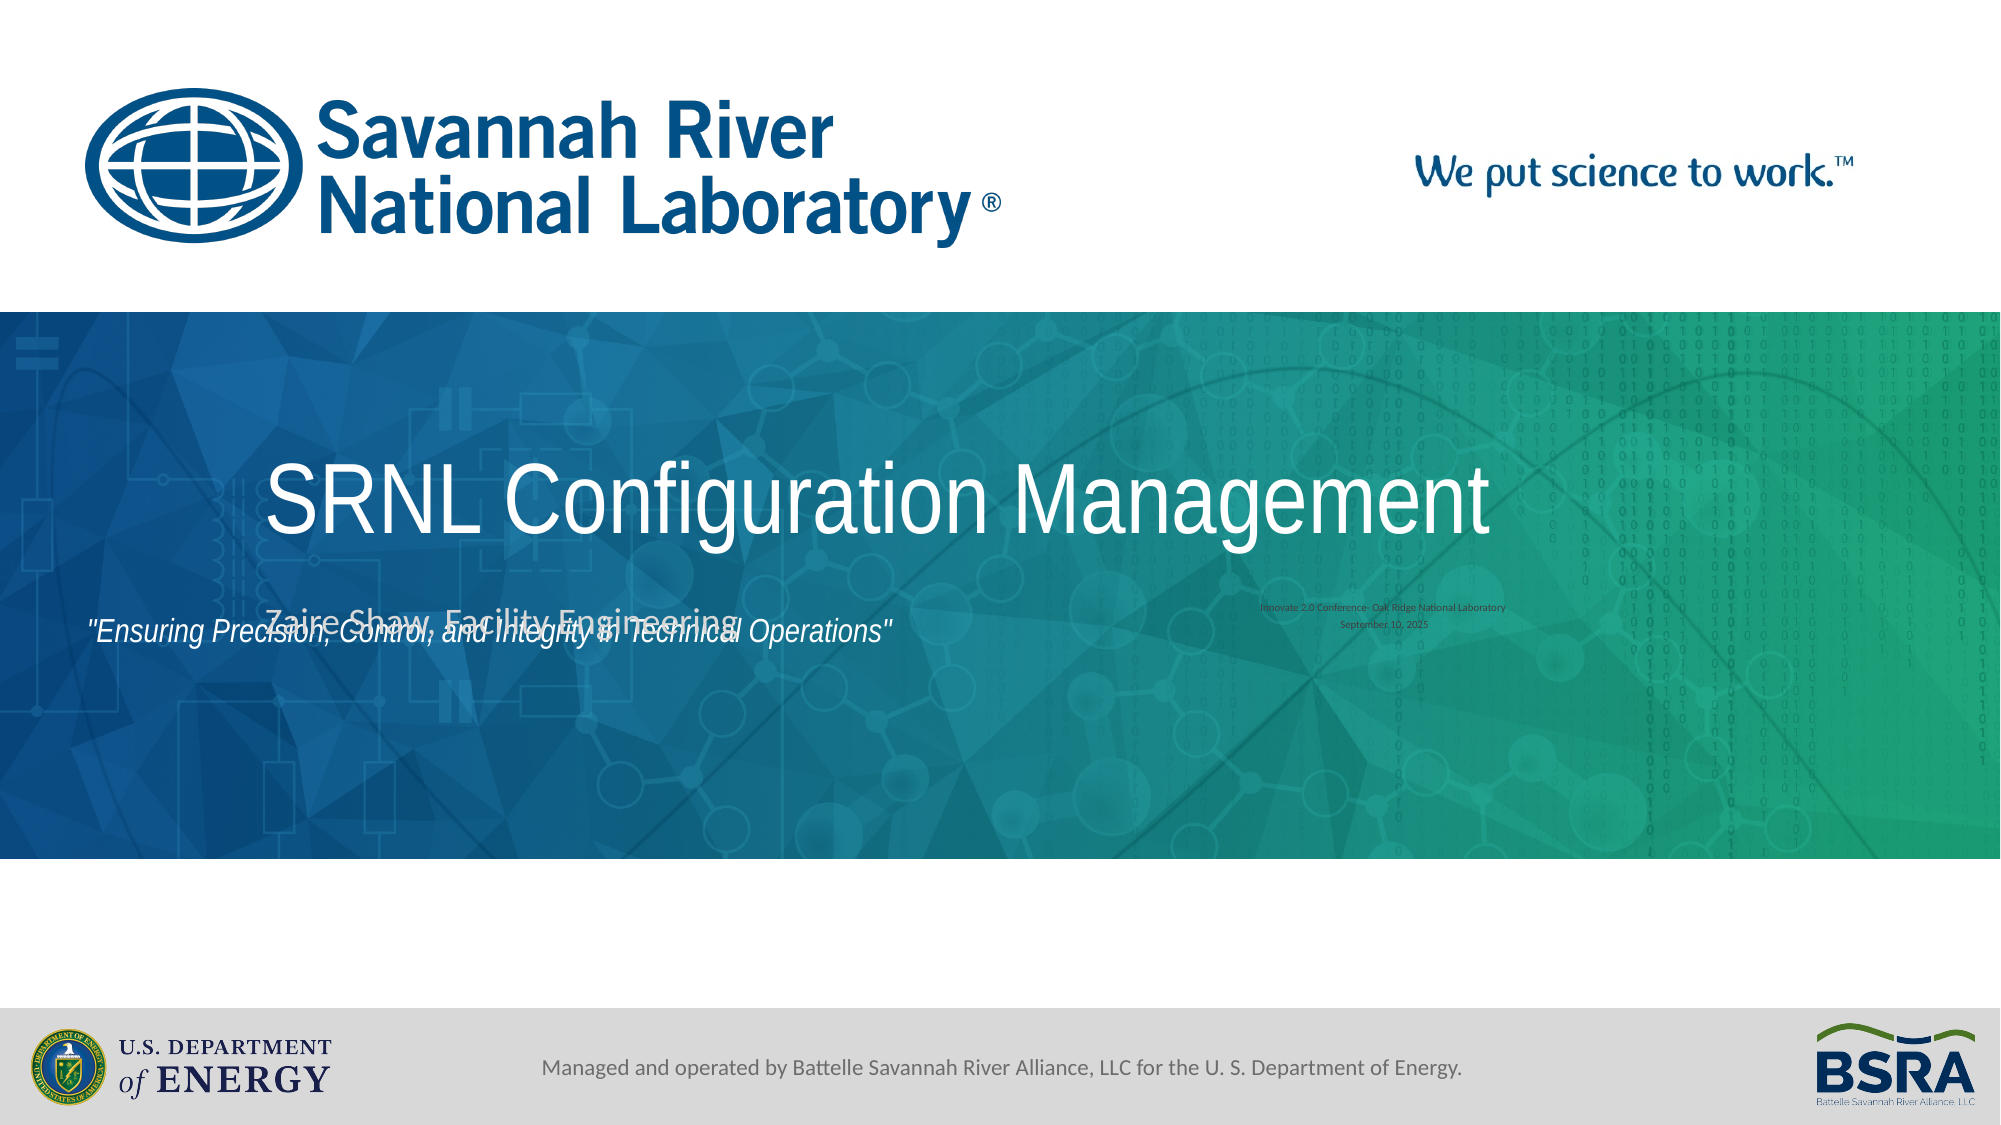

# SRNL Configuration Management
Zaire Shaw, Facility Engineering
Innovate 2.0 Conference- Oak Ridge National Laboratory
 September 10, 2025
"Ensuring Precision, Control, and Integrity in Technical Operations"